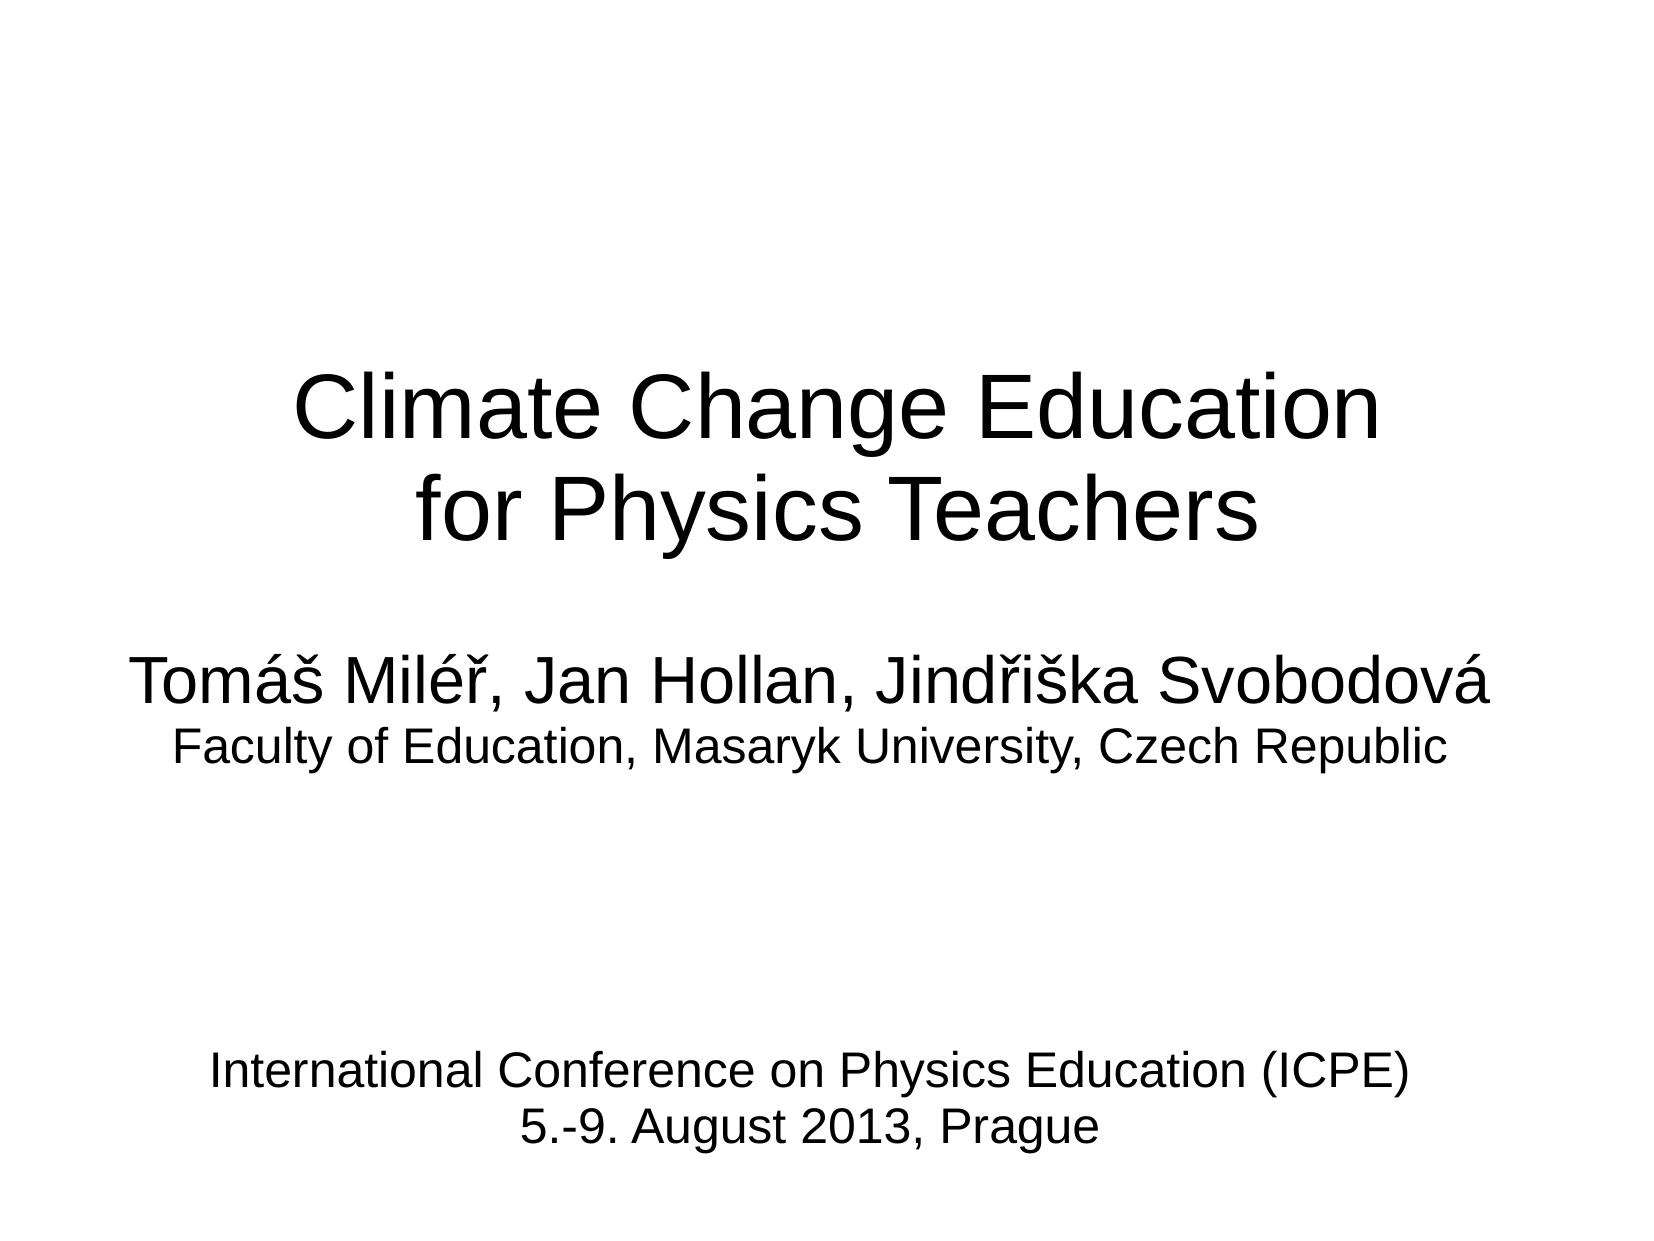

# Climate Change Education for Physics Teachers
Tomáš Miléř, Jan Hollan, Jindřiška Svobodová
Faculty of Education, Masaryk University, Czech Republic
International Conference on Physics Education (ICPE)
5.-9. August 2013, Prague